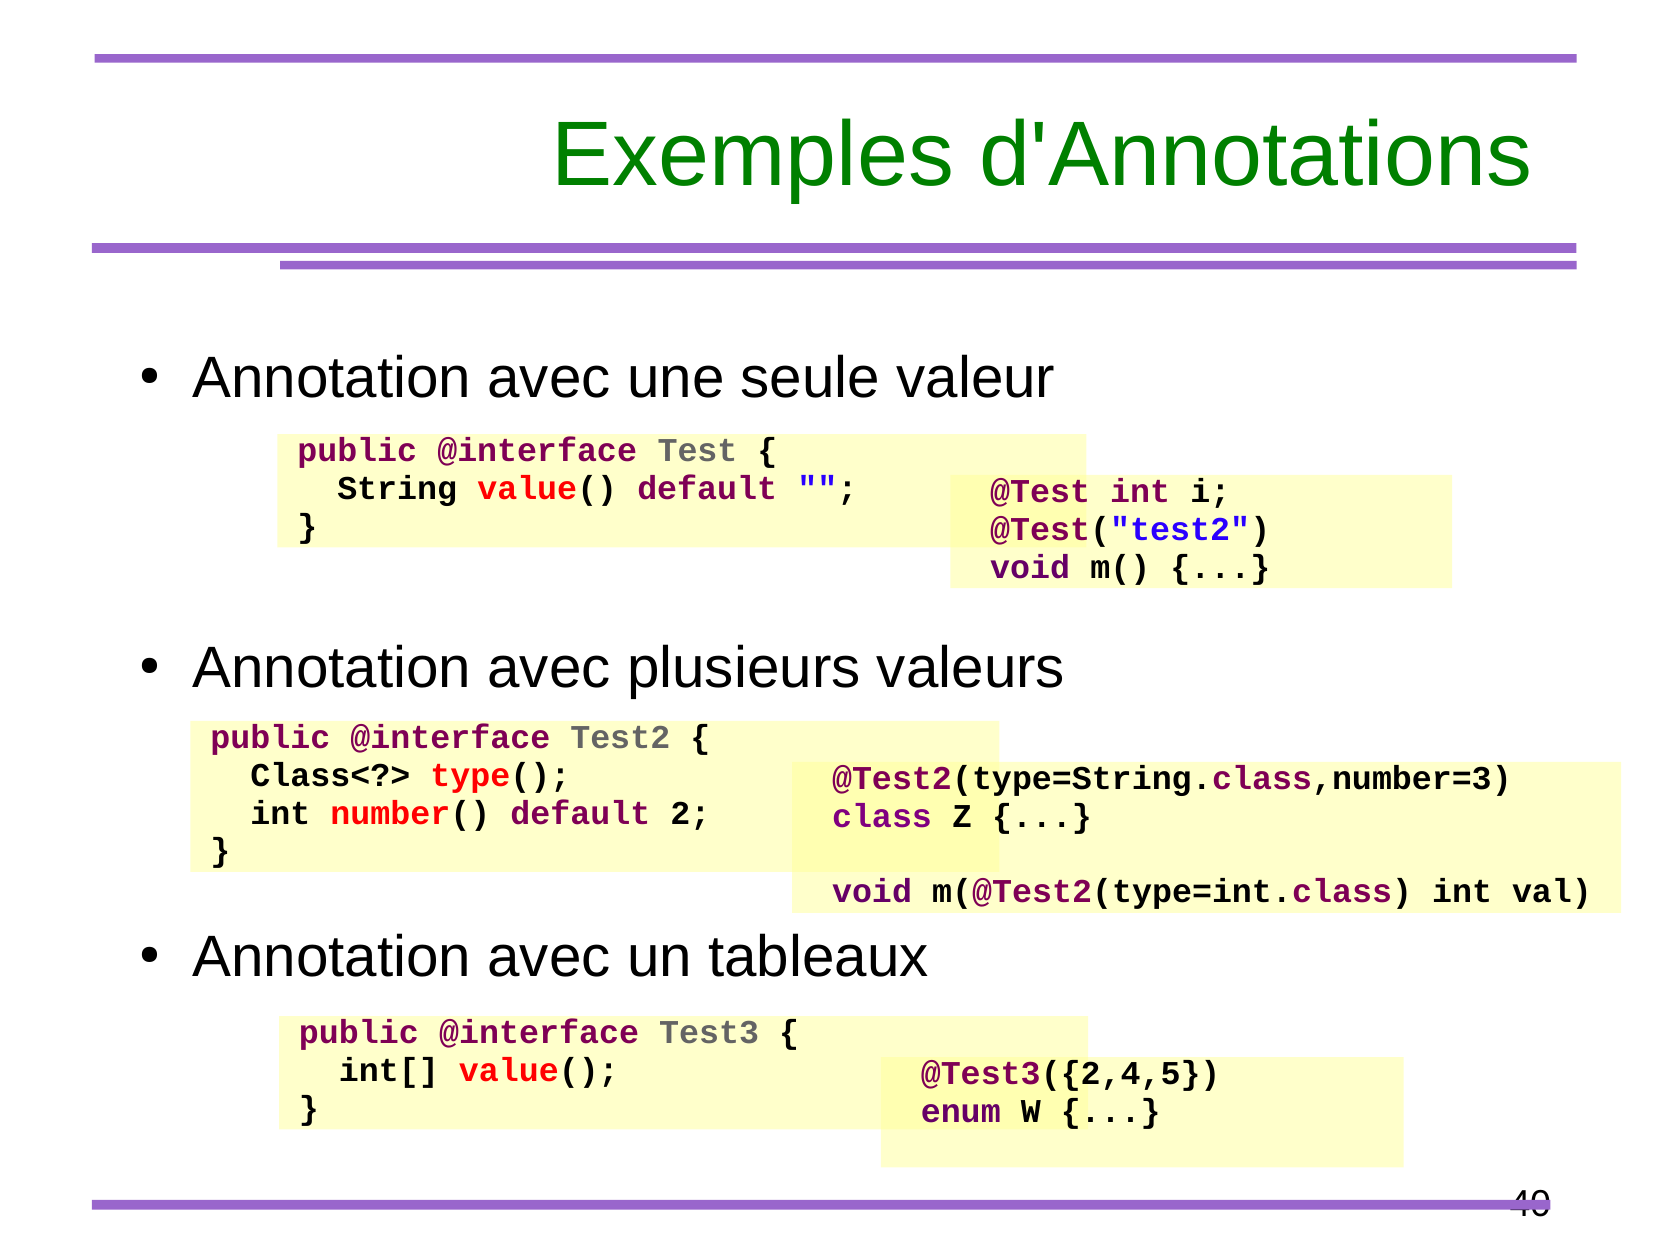

# Exemples d'Annotations
Annotation avec une seule valeur
Annotation avec plusieurs valeurs
Annotation avec un tableaux
 public @interface Test {
 String value() default "";
 }
 @Test int i;
 @Test("test2")
 void m() {...}
 public @interface Test2 {
 Class<?> type();
 int number() default 2;
 }
 @Test2(type=String.class,number=3)
 class Z {...}
 void m(@Test2(type=int.class) int val)
 public @interface Test3 {
 int[] value();
 }
 @Test3({2,4,5})
 enum W {...}